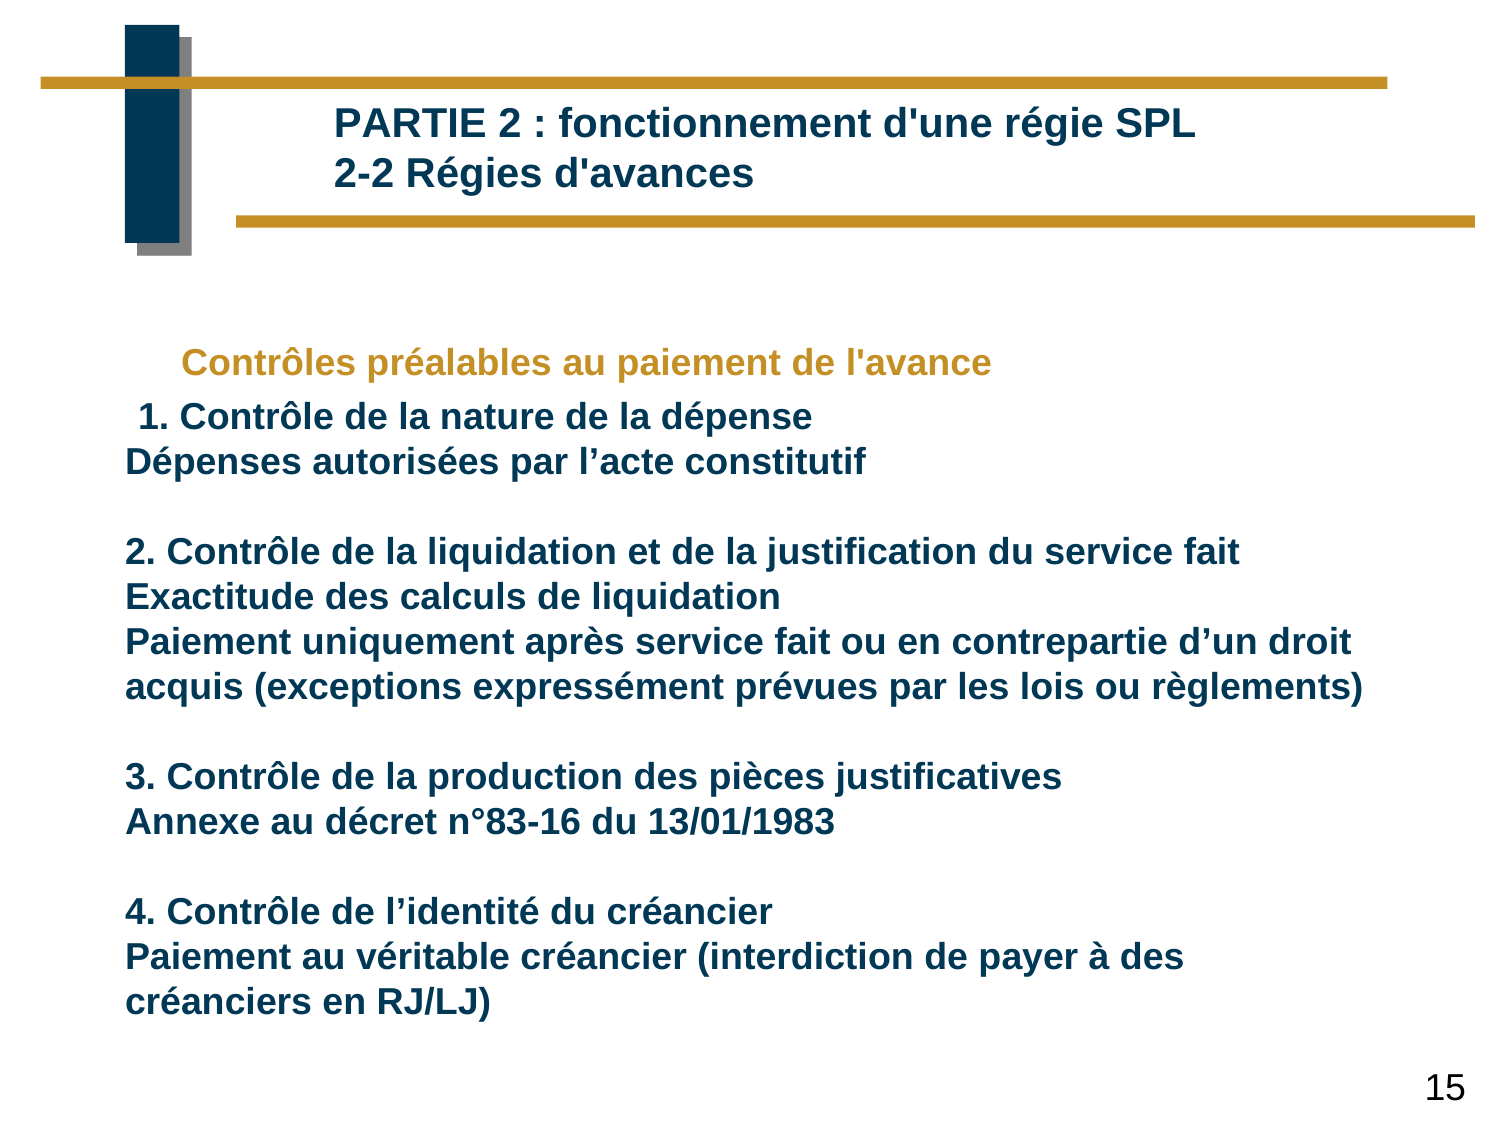

#
PARTIE 2 : fonctionnement d'une régie SPL
2-2 Régies d'avances
Contrôles préalables au paiement de l'avance
1. Contrôle de la nature de la dépense
Dépenses autorisées par l’acte constitutif
2. Contrôle de la liquidation et de la justification du service fait
Exactitude des calculs de liquidation
Paiement uniquement après service fait ou en contrepartie d’un droit acquis (exceptions expressément prévues par les lois ou règlements)
3. Contrôle de la production des pièces justificatives
Annexe au décret n°83-16 du 13/01/1983
4. Contrôle de l’identité du créancier
Paiement au véritable créancier (interdiction de payer à des créanciers en RJ/LJ)
 15